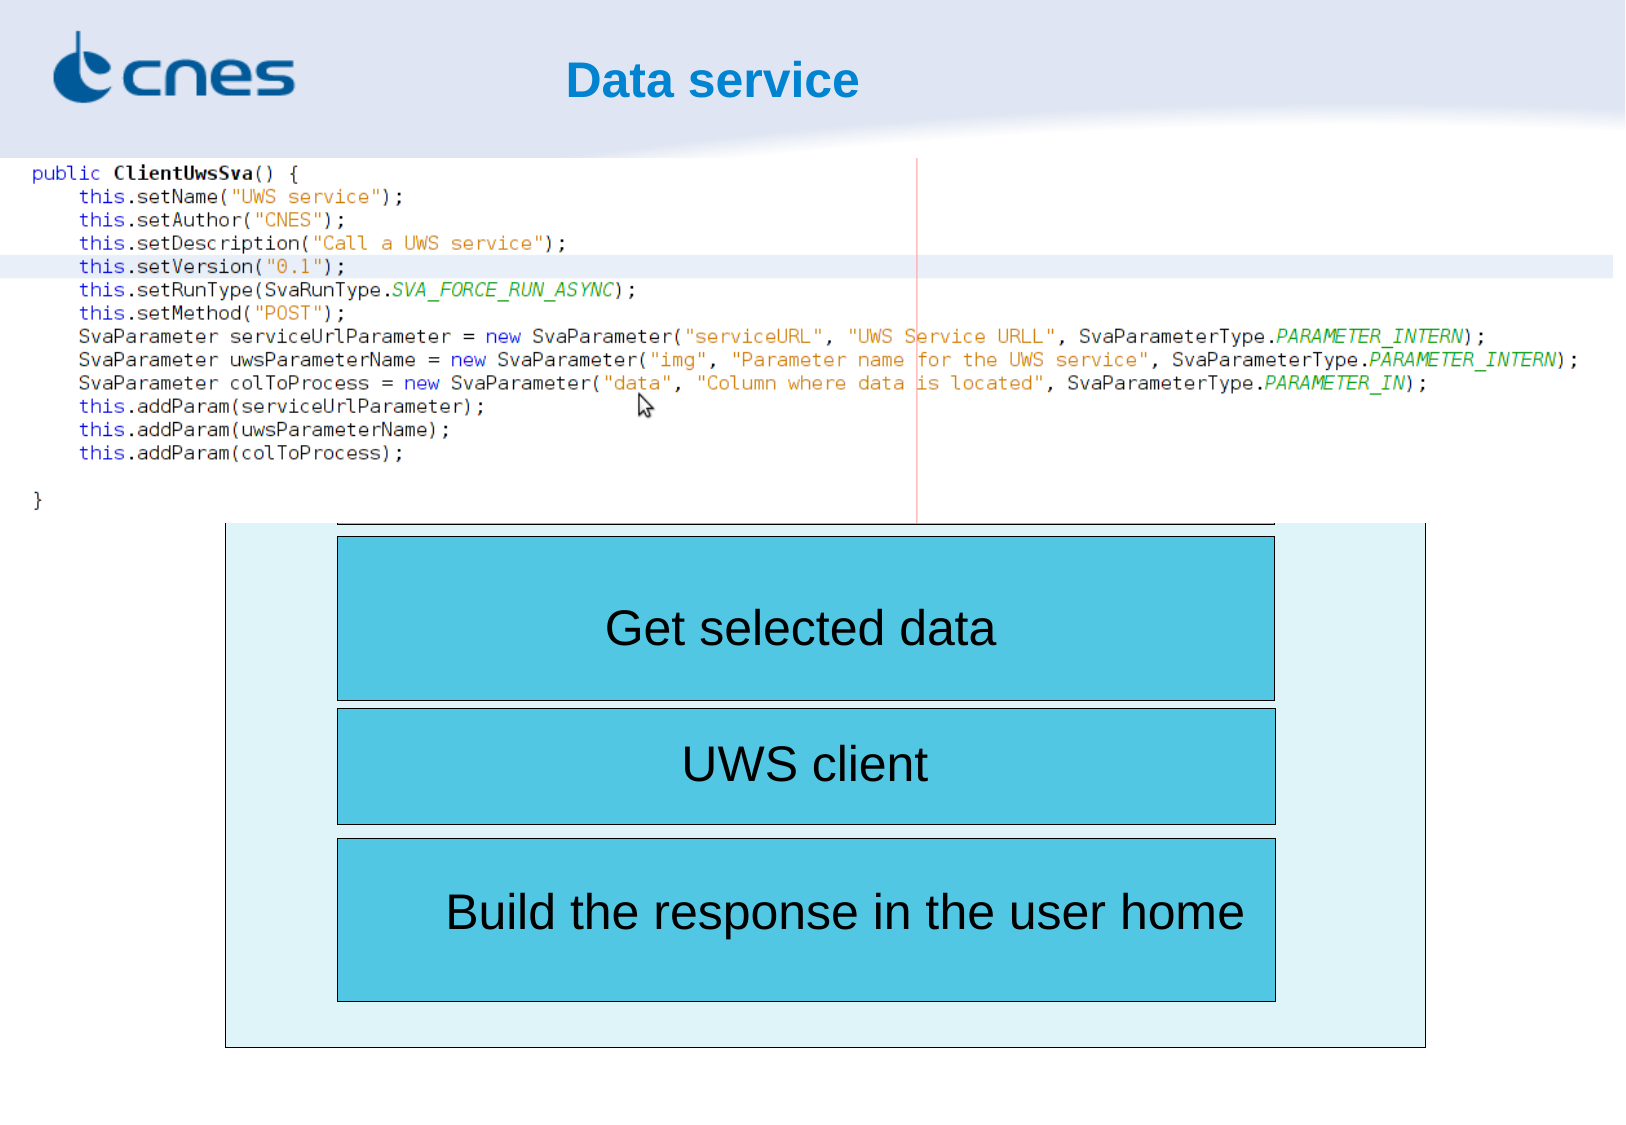

Data service
Data service (SVA)
Configuration
Get selected data
UWS client
Build the response in the user home